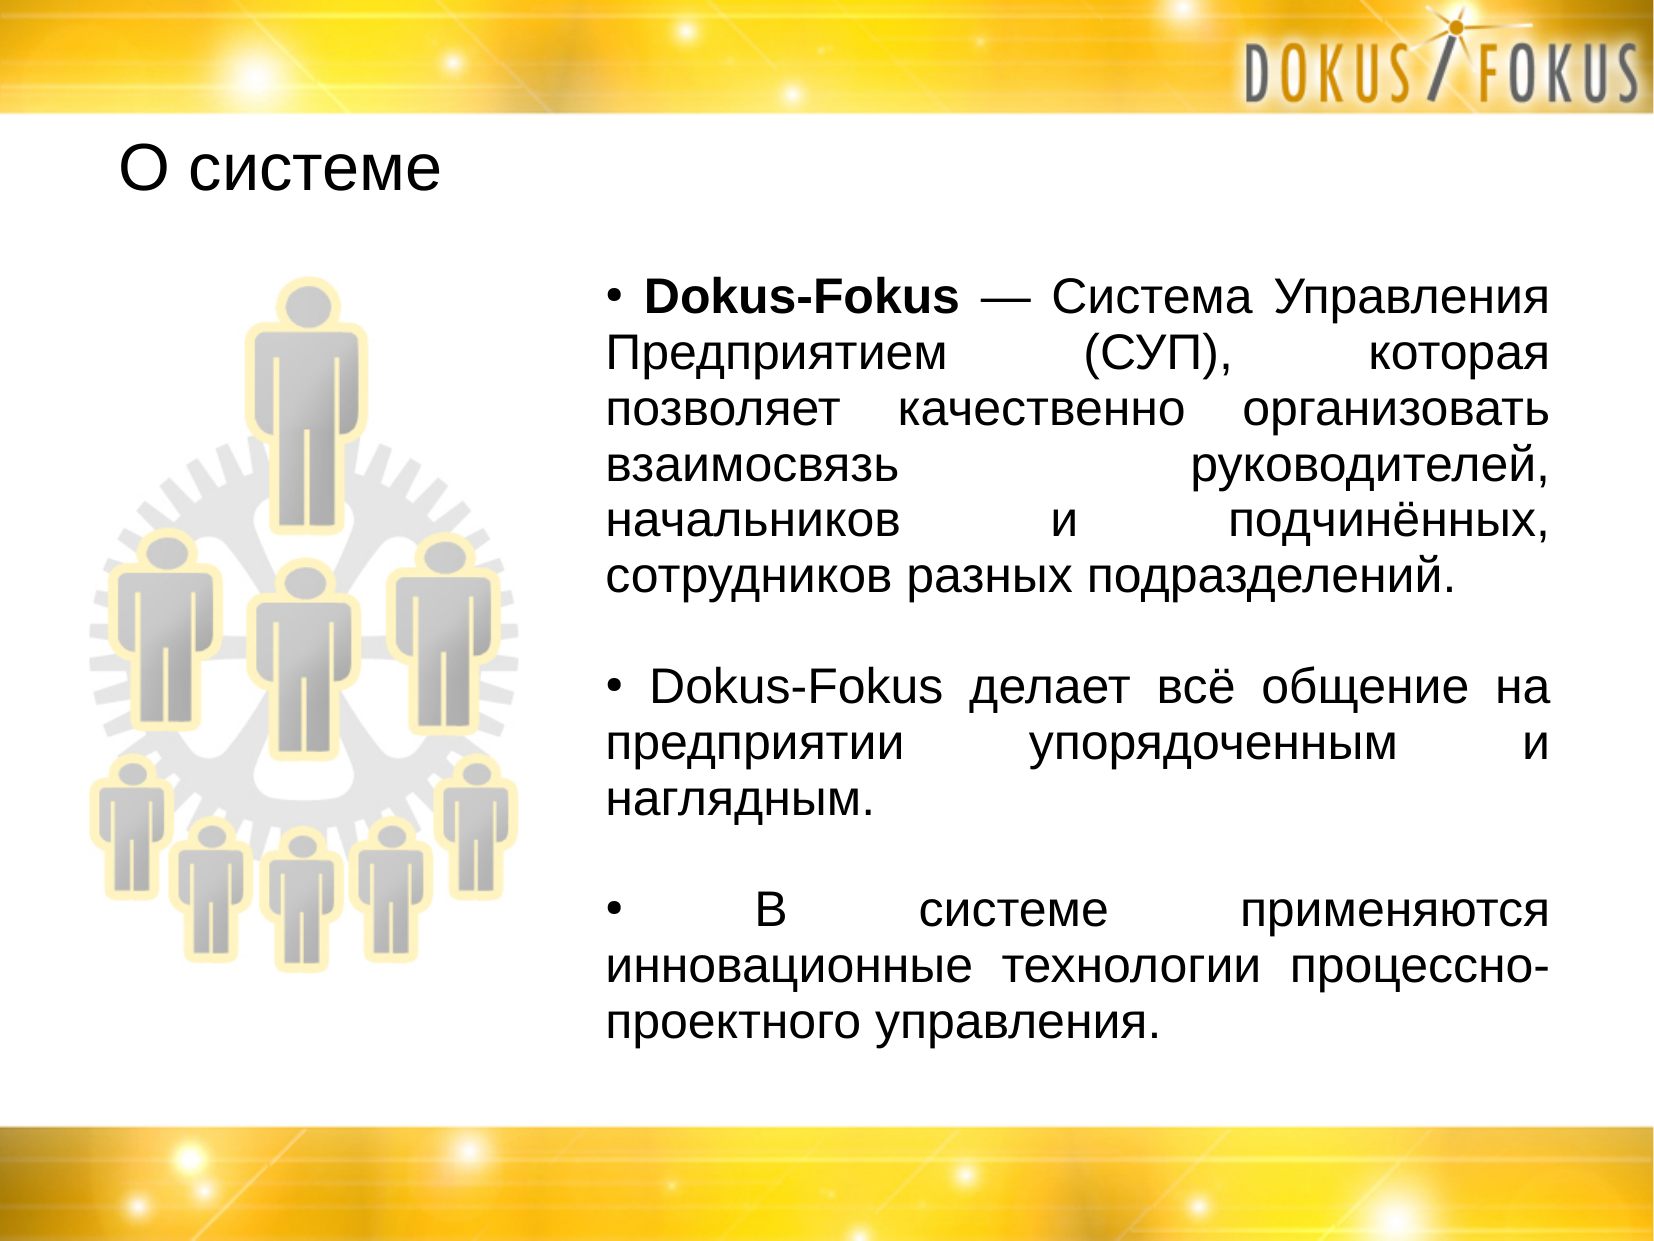

# О системе
 Dokus-Fokus — Система Управления Предприятием (СУП), которая позволяет качественно организовать взаимосвязь руководителей, начальников и подчинённых, сотрудников разных подразделений.
 Dokus-Fokus делает всё общение на предприятии упорядоченным и наглядным.
 В системе применяются инновационные технологии процессно-проектного управления.